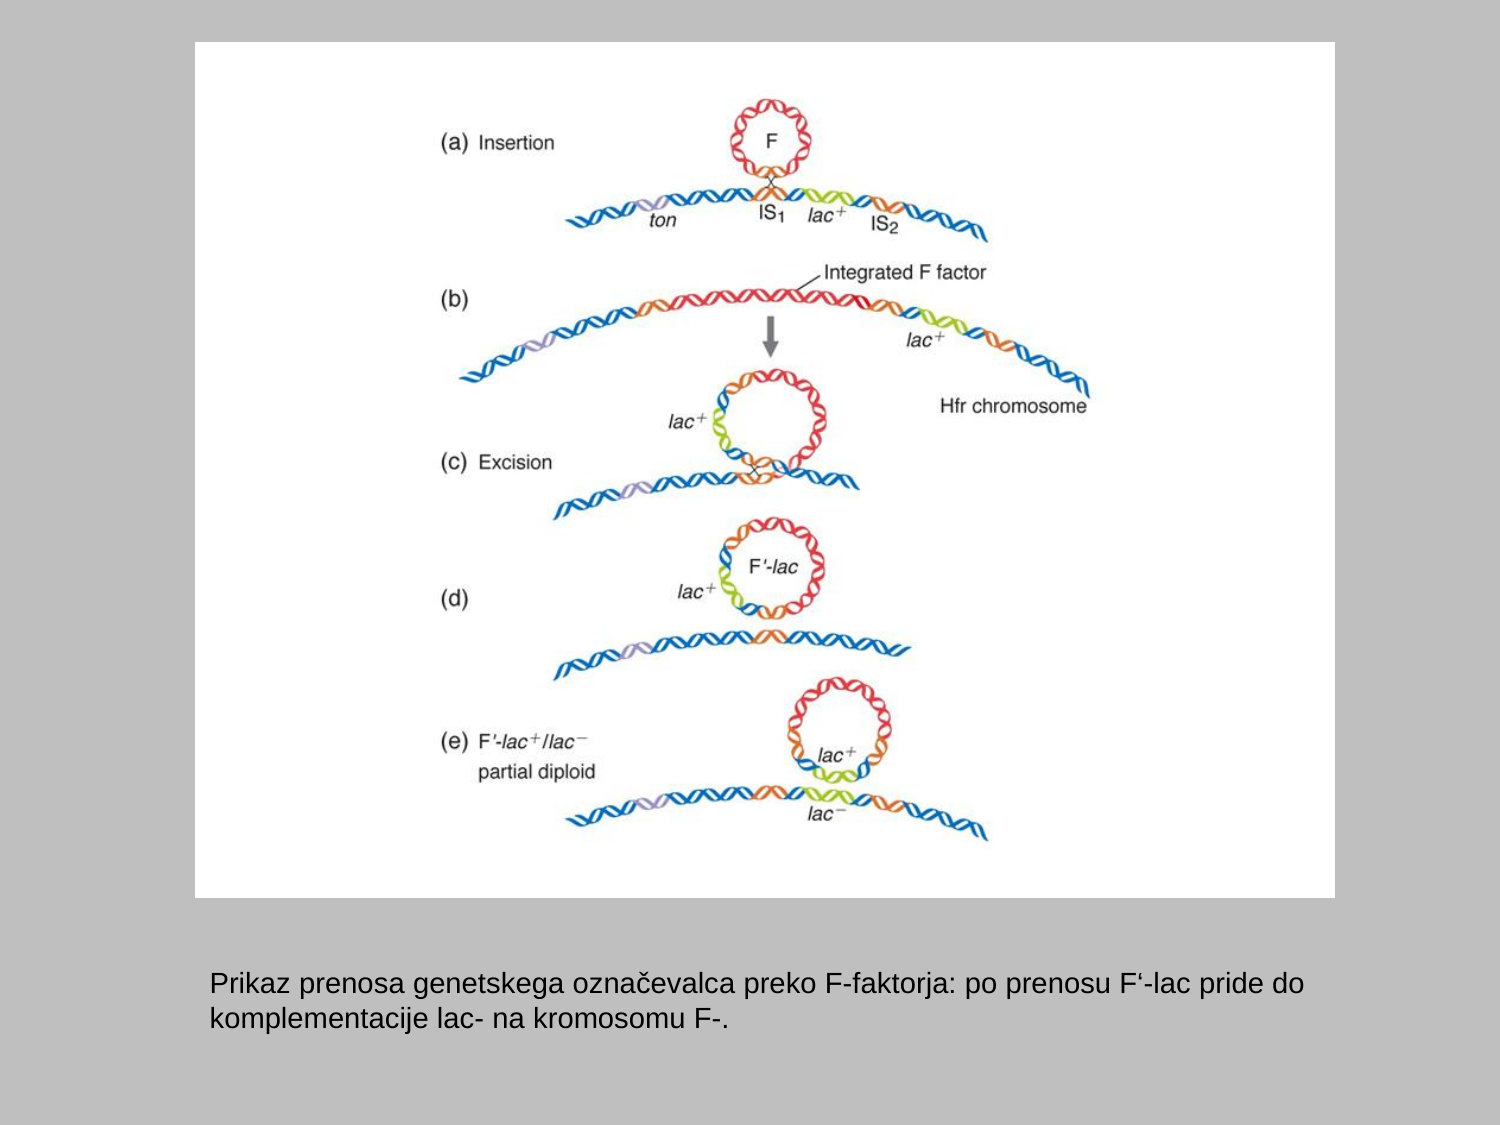

Prikaz prenosa genetskega označevalca preko F-faktorja: po prenosu F‘-lac pride do komplementacije lac- na kromosomu F-.